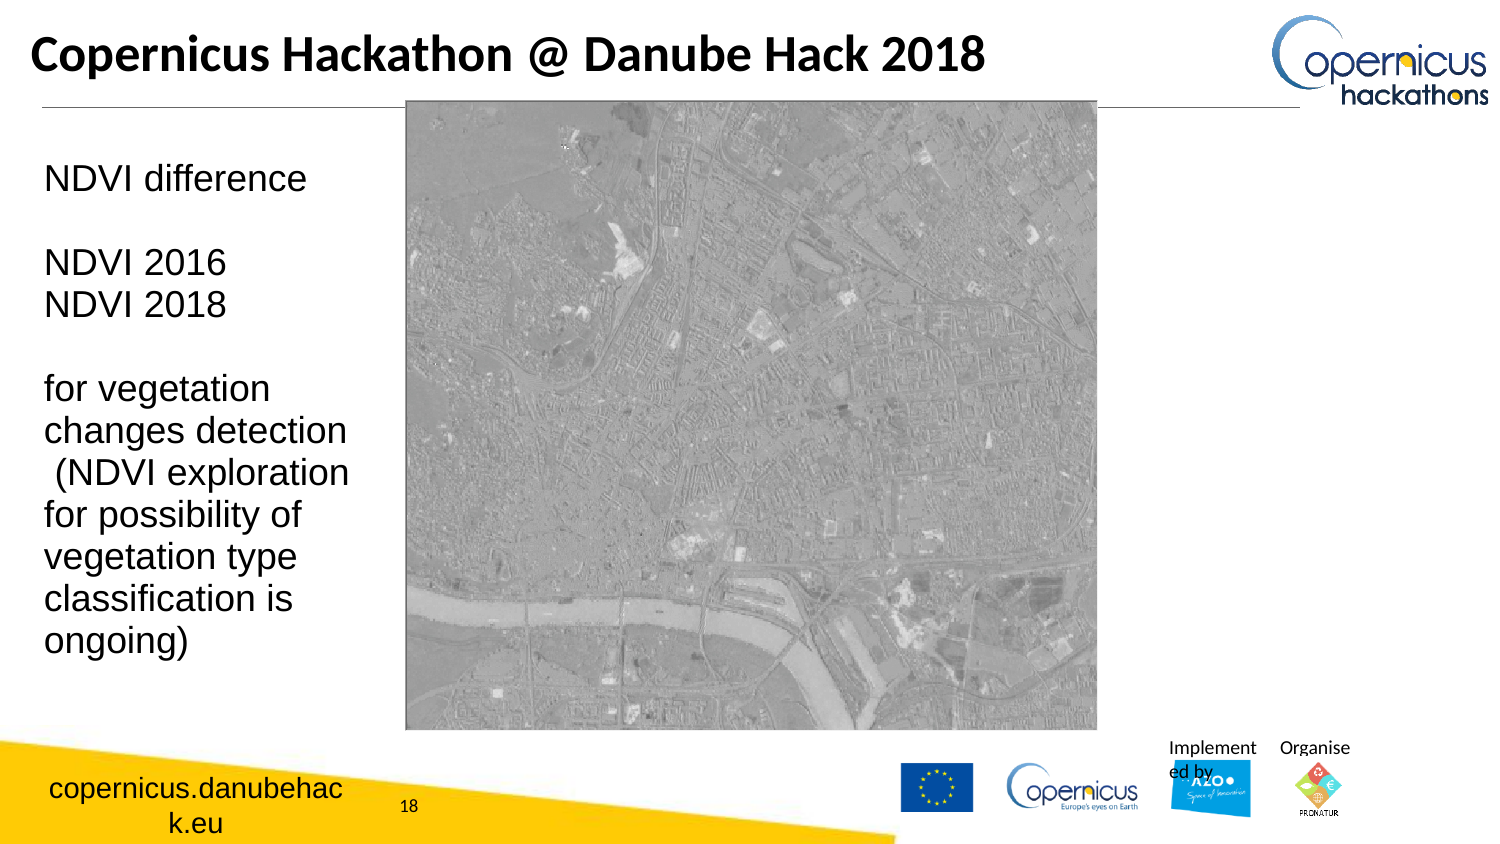

# Copernicus Hackathon @ Danube Hack 2018
NDVI difference
NDVI 2016
NDVI 2018
for vegetation changes detection
 (NDVI exploration for possibility of vegetation type classification is ongoing)
copernicus.danubehack.eu